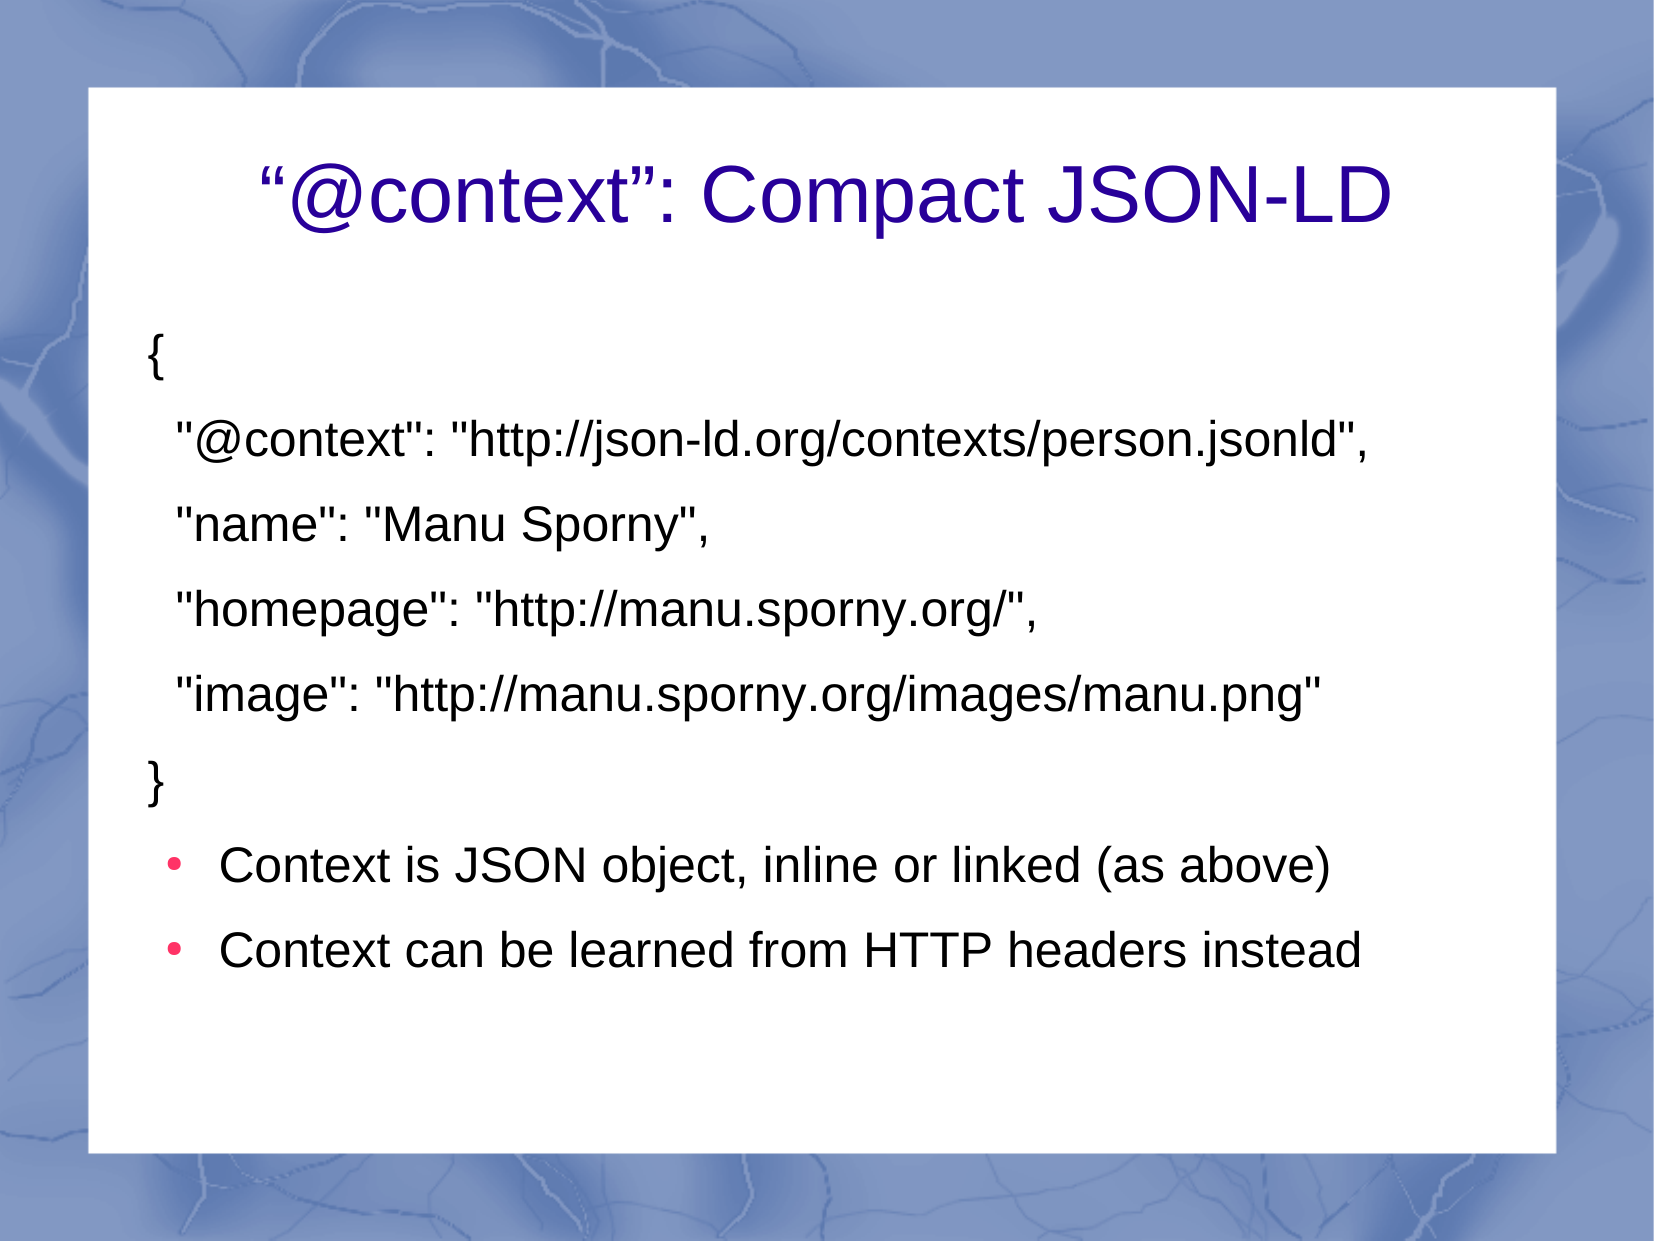

# “@context”: Compact JSON-LD
{
 "@context": "http://json-ld.org/contexts/person.jsonld",
 "name": "Manu Sporny",
 "homepage": "http://manu.sporny.org/",
 "image": "http://manu.sporny.org/images/manu.png"
}
Context is JSON object, inline or linked (as above)
Context can be learned from HTTP headers instead